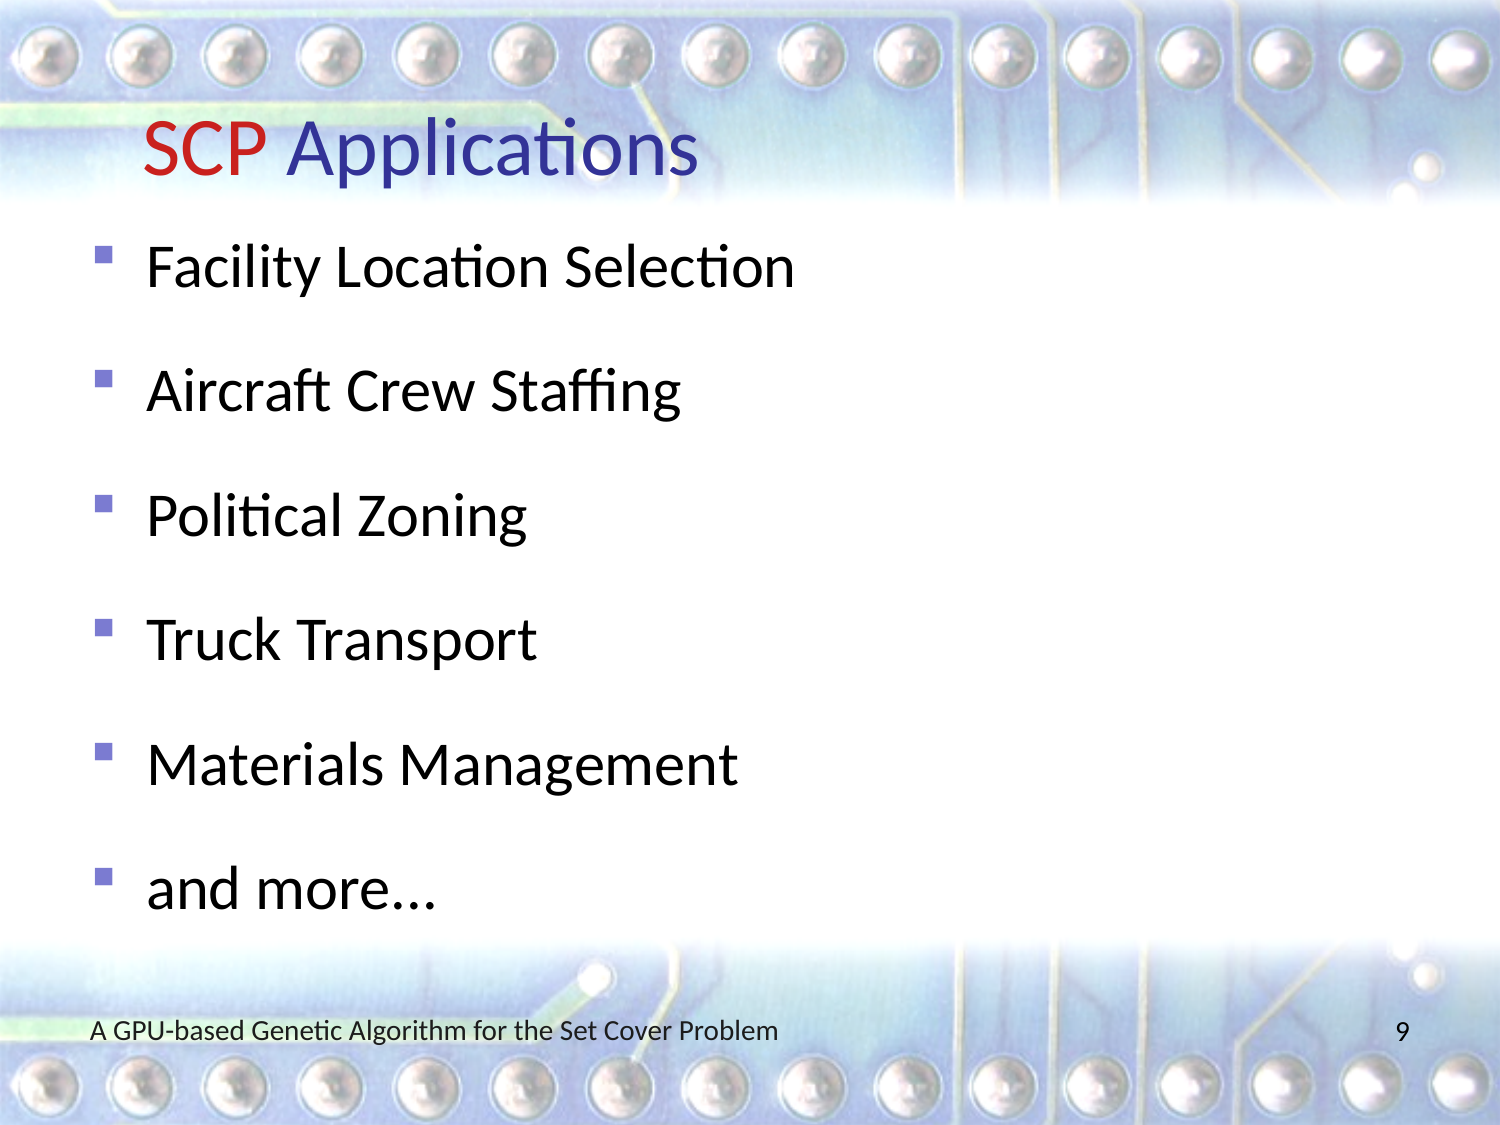

# SCP Applications
Facility Location Selection
Aircraft Crew Staffing
Political Zoning
Truck Transport
Materials Management
and more...
A GPU-based Genetic Algorithm for the Set Cover Problem
9